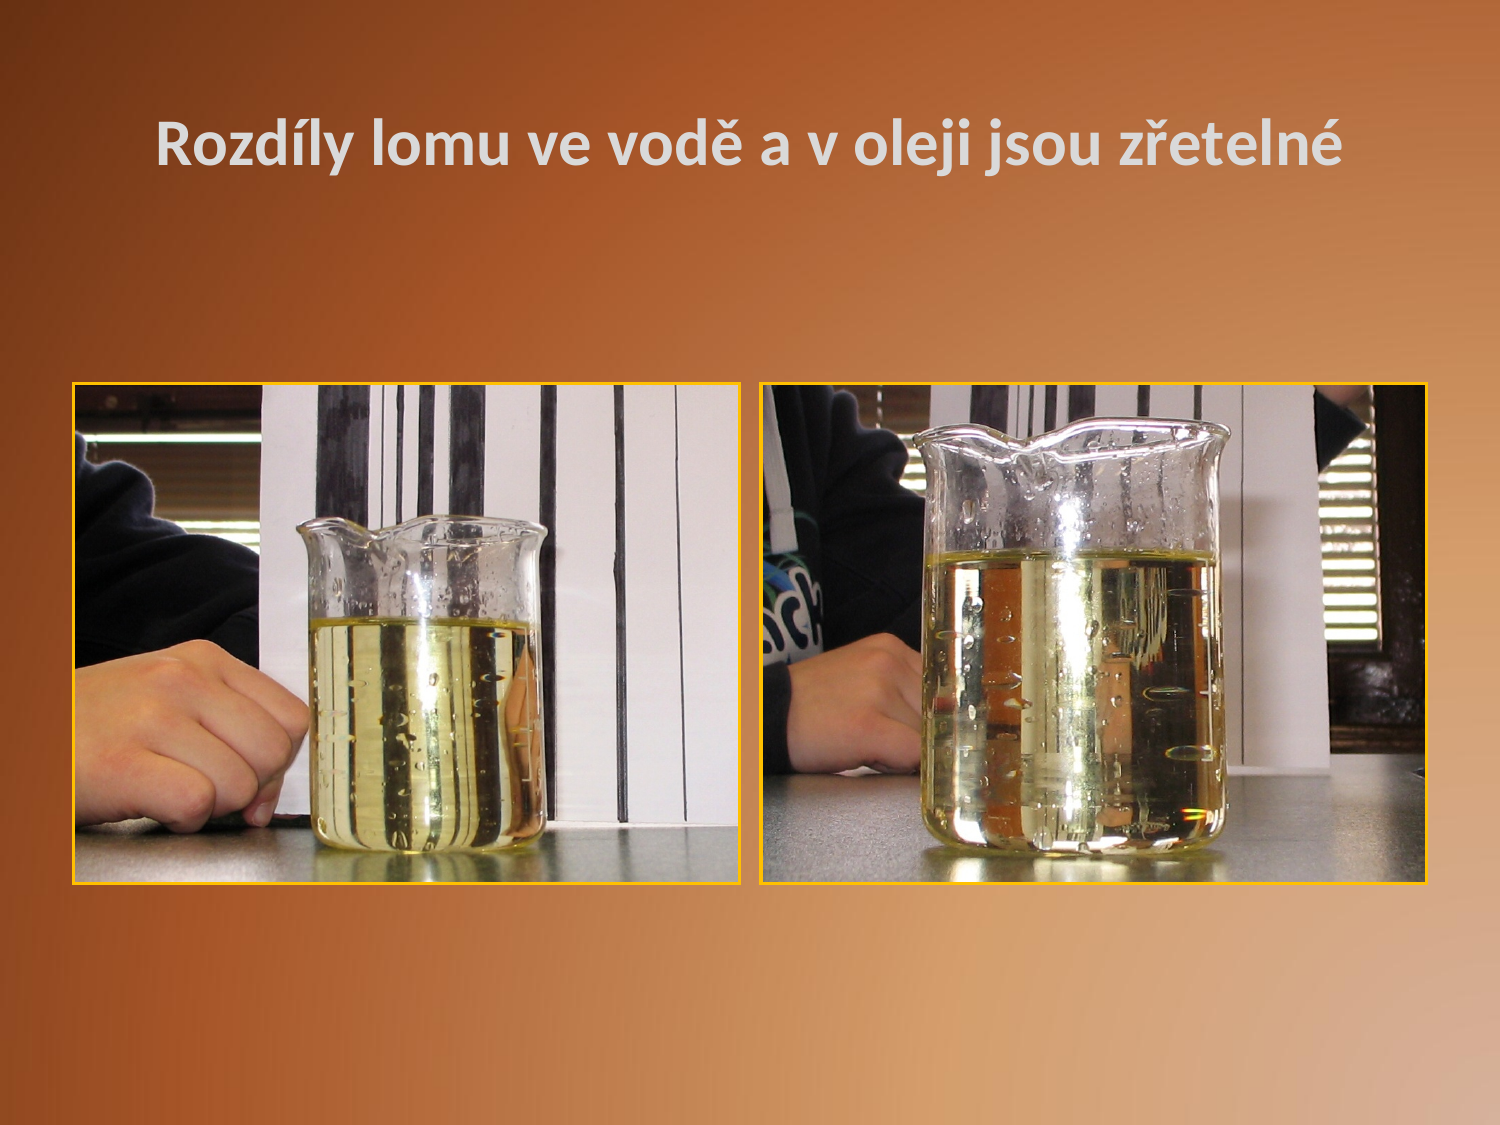

# Rozdíly lomu ve vodě a v oleji jsou zřetelné